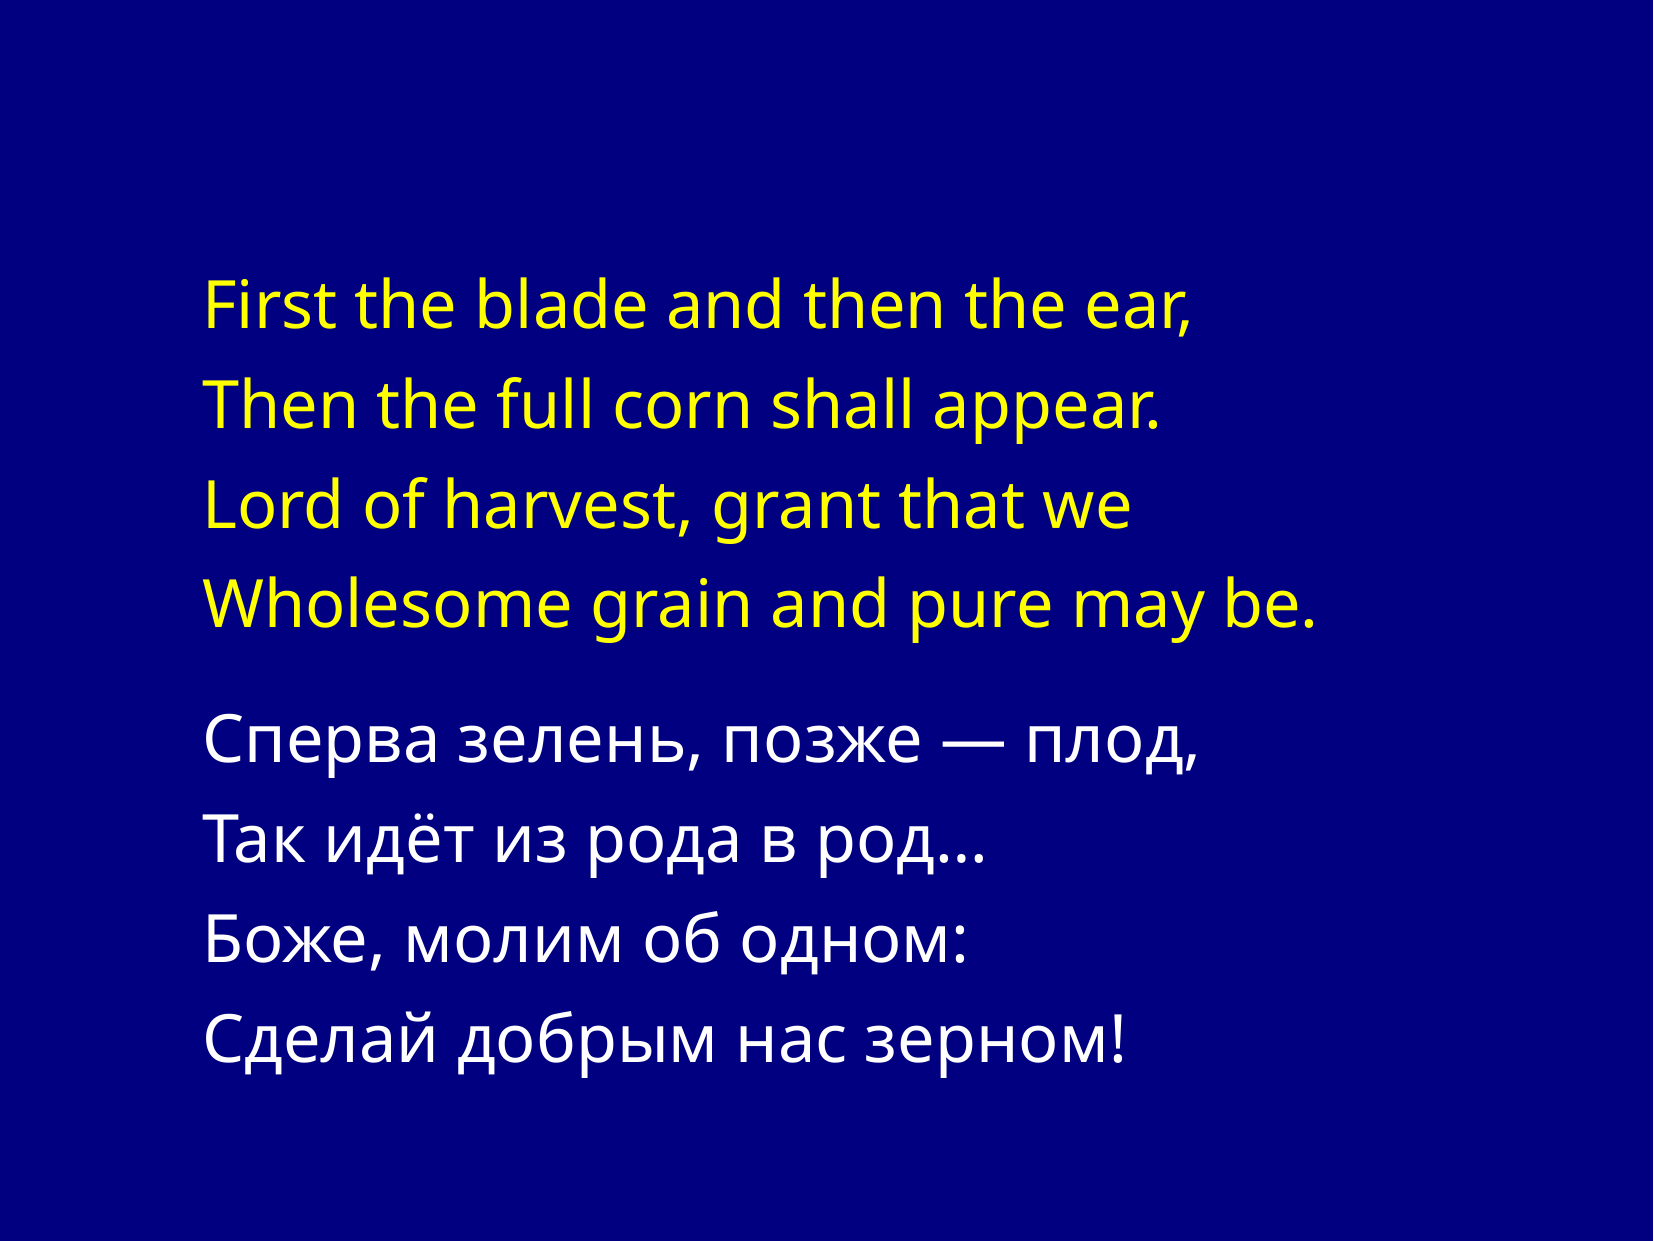

First the blade and then the ear,
	Then the full corn shall appear.
	Lord of harvest, grant that we
	Wholesome grain and pure may be.
	Сперва зелень, позже — плод,
	Так идёт из рода в род…
	Боже, молим об одном:
	Сделай добрым нас зерном!